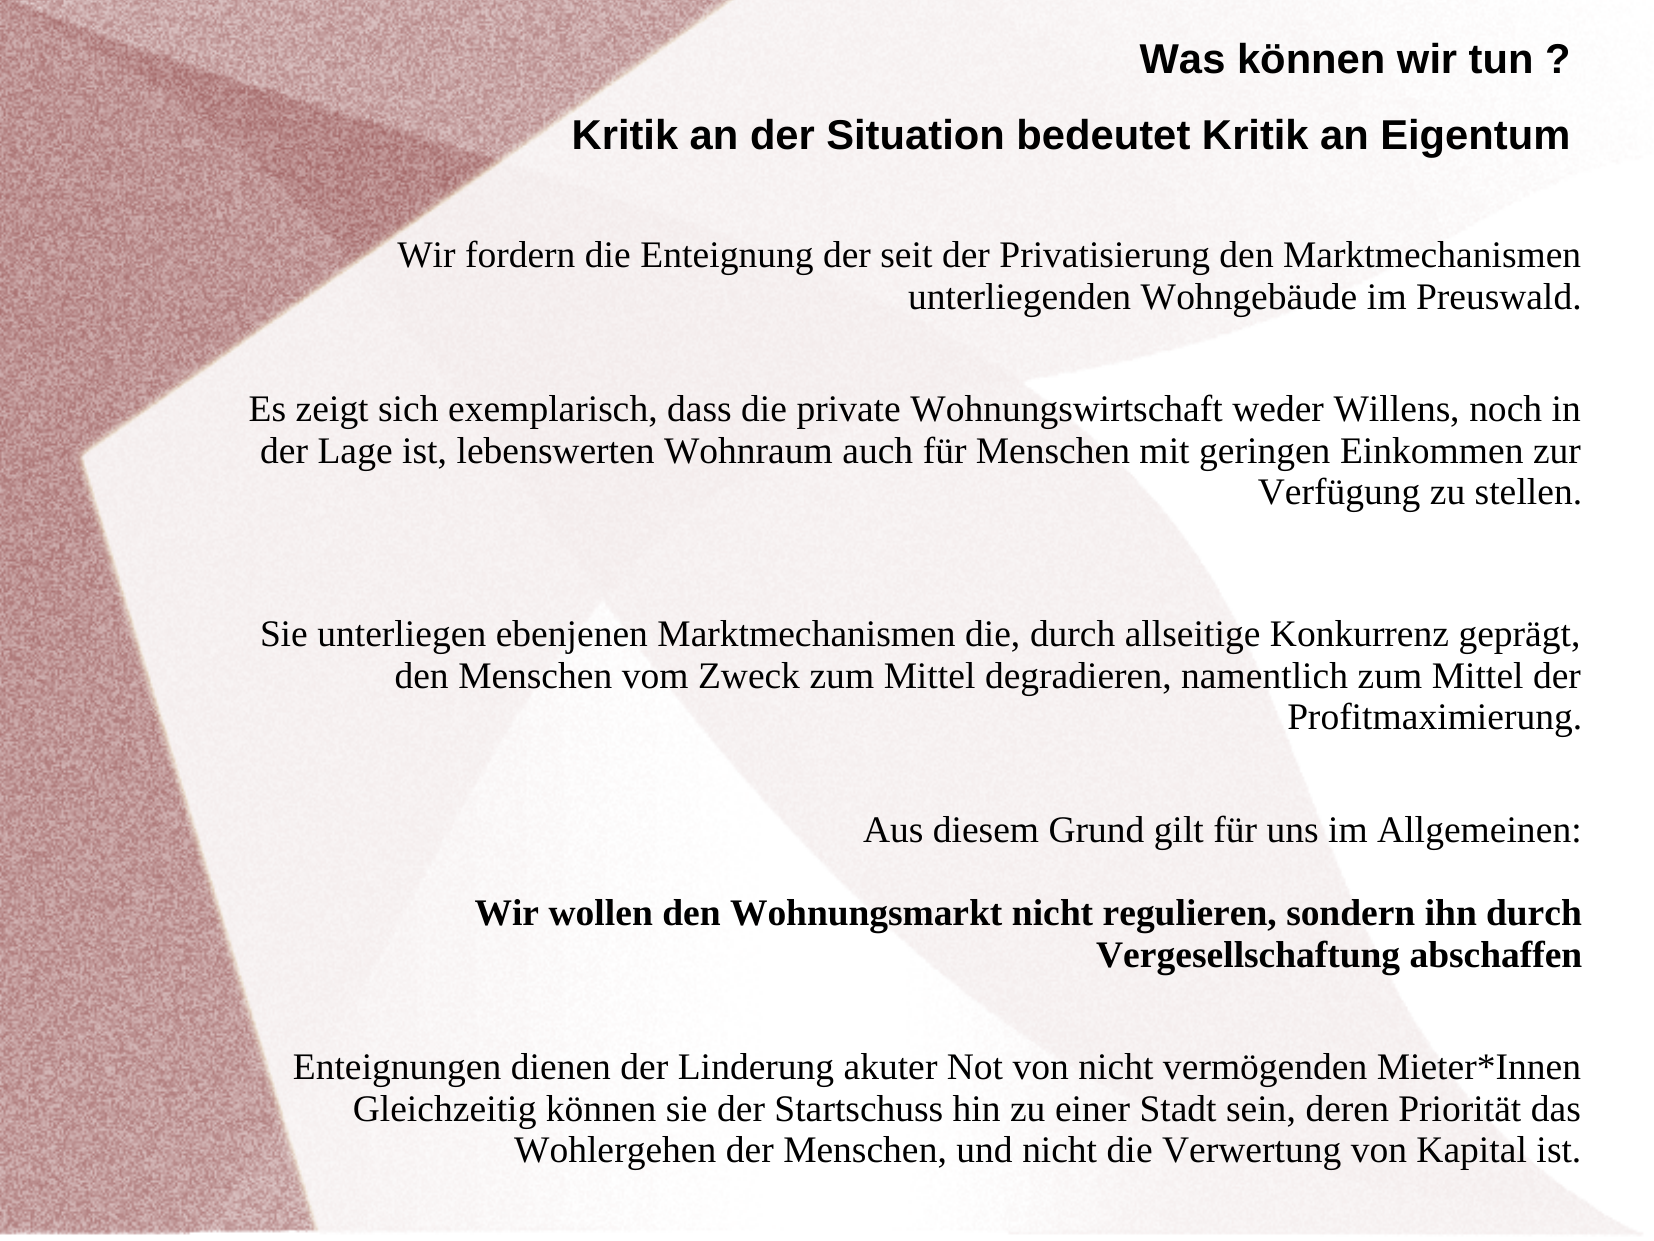

# Was können wir tun ?
 Kritik an der Situation bedeutet Kritik an Eigentum
Wir fordern die Enteignung der seit der Privatisierung den Marktmechanismen unterliegenden Wohngebäude im Preuswald.
Es zeigt sich exemplarisch, dass die private Wohnungswirtschaft weder Willens, noch in der Lage ist, lebenswerten Wohnraum auch für Menschen mit geringen Einkommen zur Verfügung zu stellen.
Sie unterliegen ebenjenen Marktmechanismen die, durch allseitige Konkurrenz geprägt, den Menschen vom Zweck zum Mittel degradieren, namentlich zum Mittel der Profitmaximierung.
Aus diesem Grund gilt für uns im Allgemeinen:
Wir wollen den Wohnungsmarkt nicht regulieren, sondern ihn durch Vergesellschaftung abschaffen
Enteignungen dienen der Linderung akuter Not von nicht vermögenden Mieter*Innen Gleichzeitig können sie der Startschuss hin zu einer Stadt sein, deren Priorität das Wohlergehen der Menschen, und nicht die Verwertung von Kapital ist.